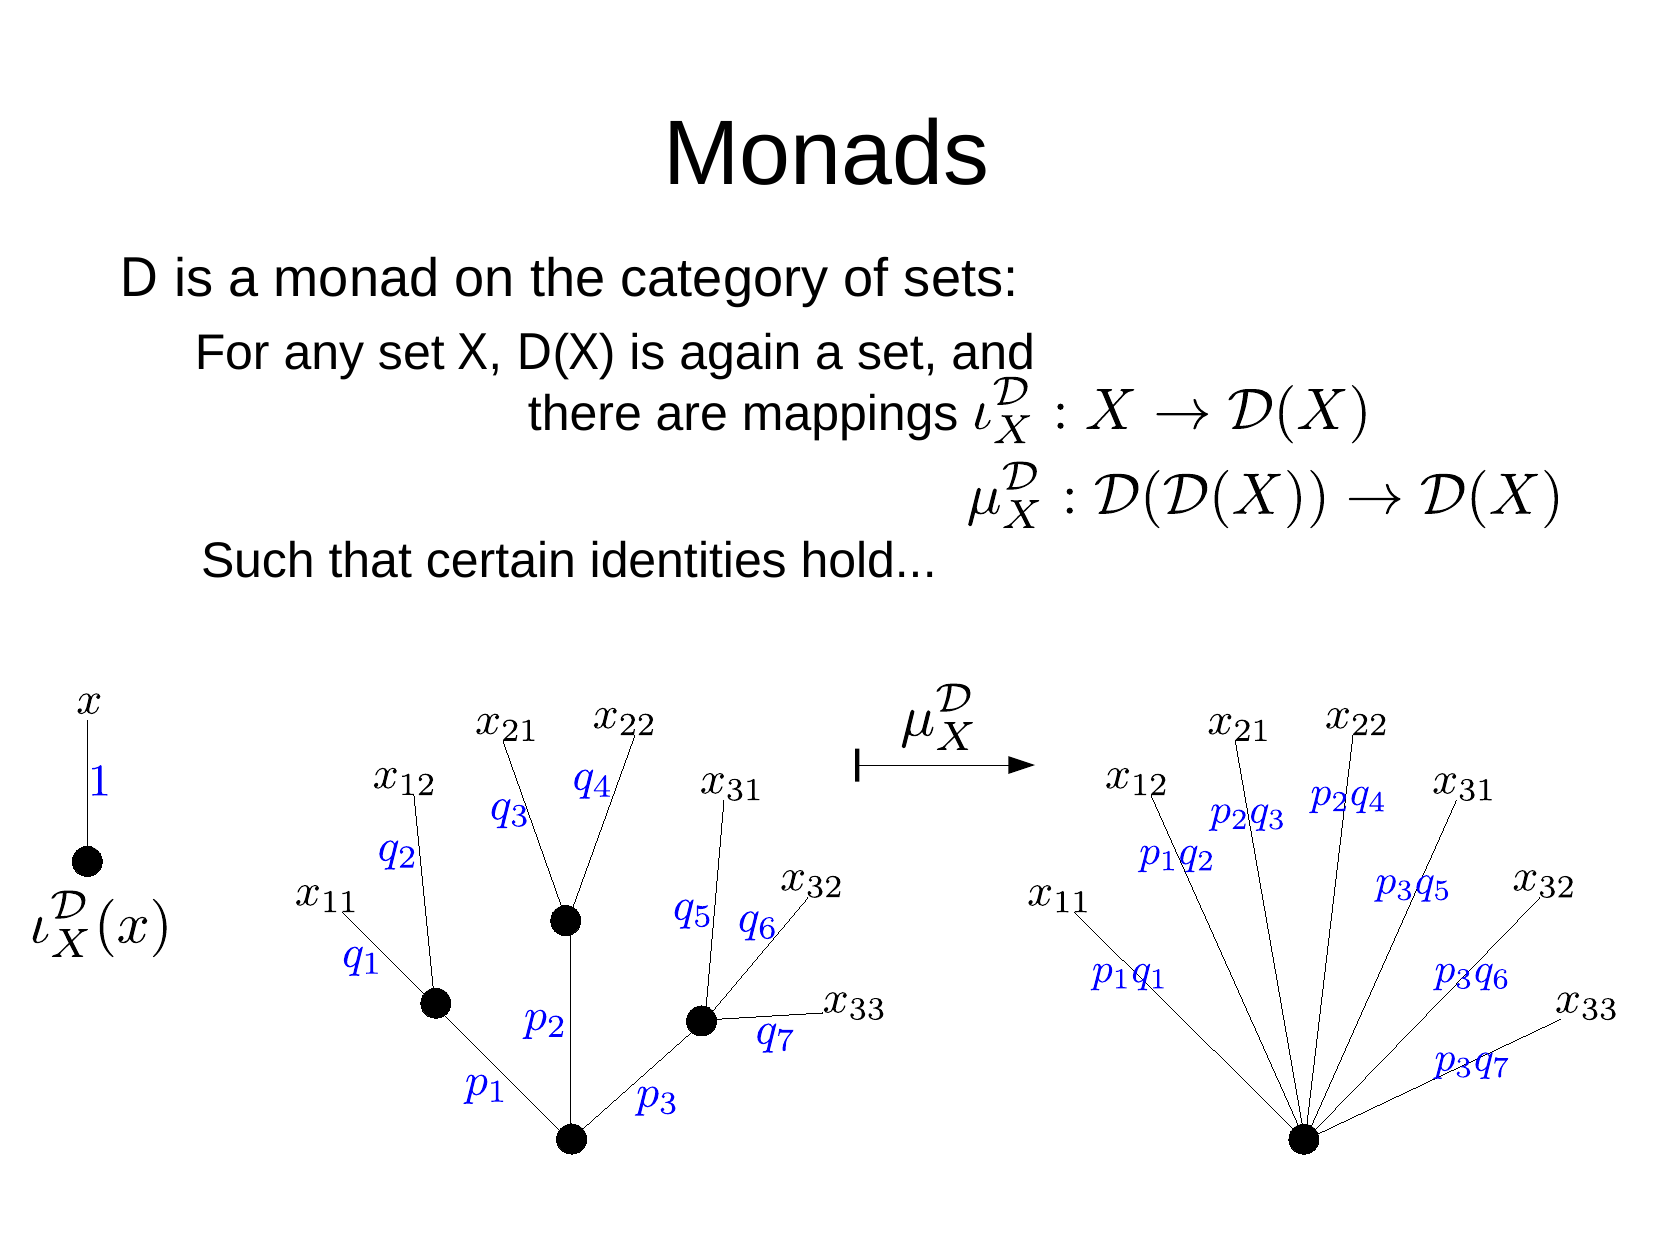

# Monads
D is a monad on the category of sets:
For any set X, D(X) is again a set, and
there are mappings
Such that certain identities hold...